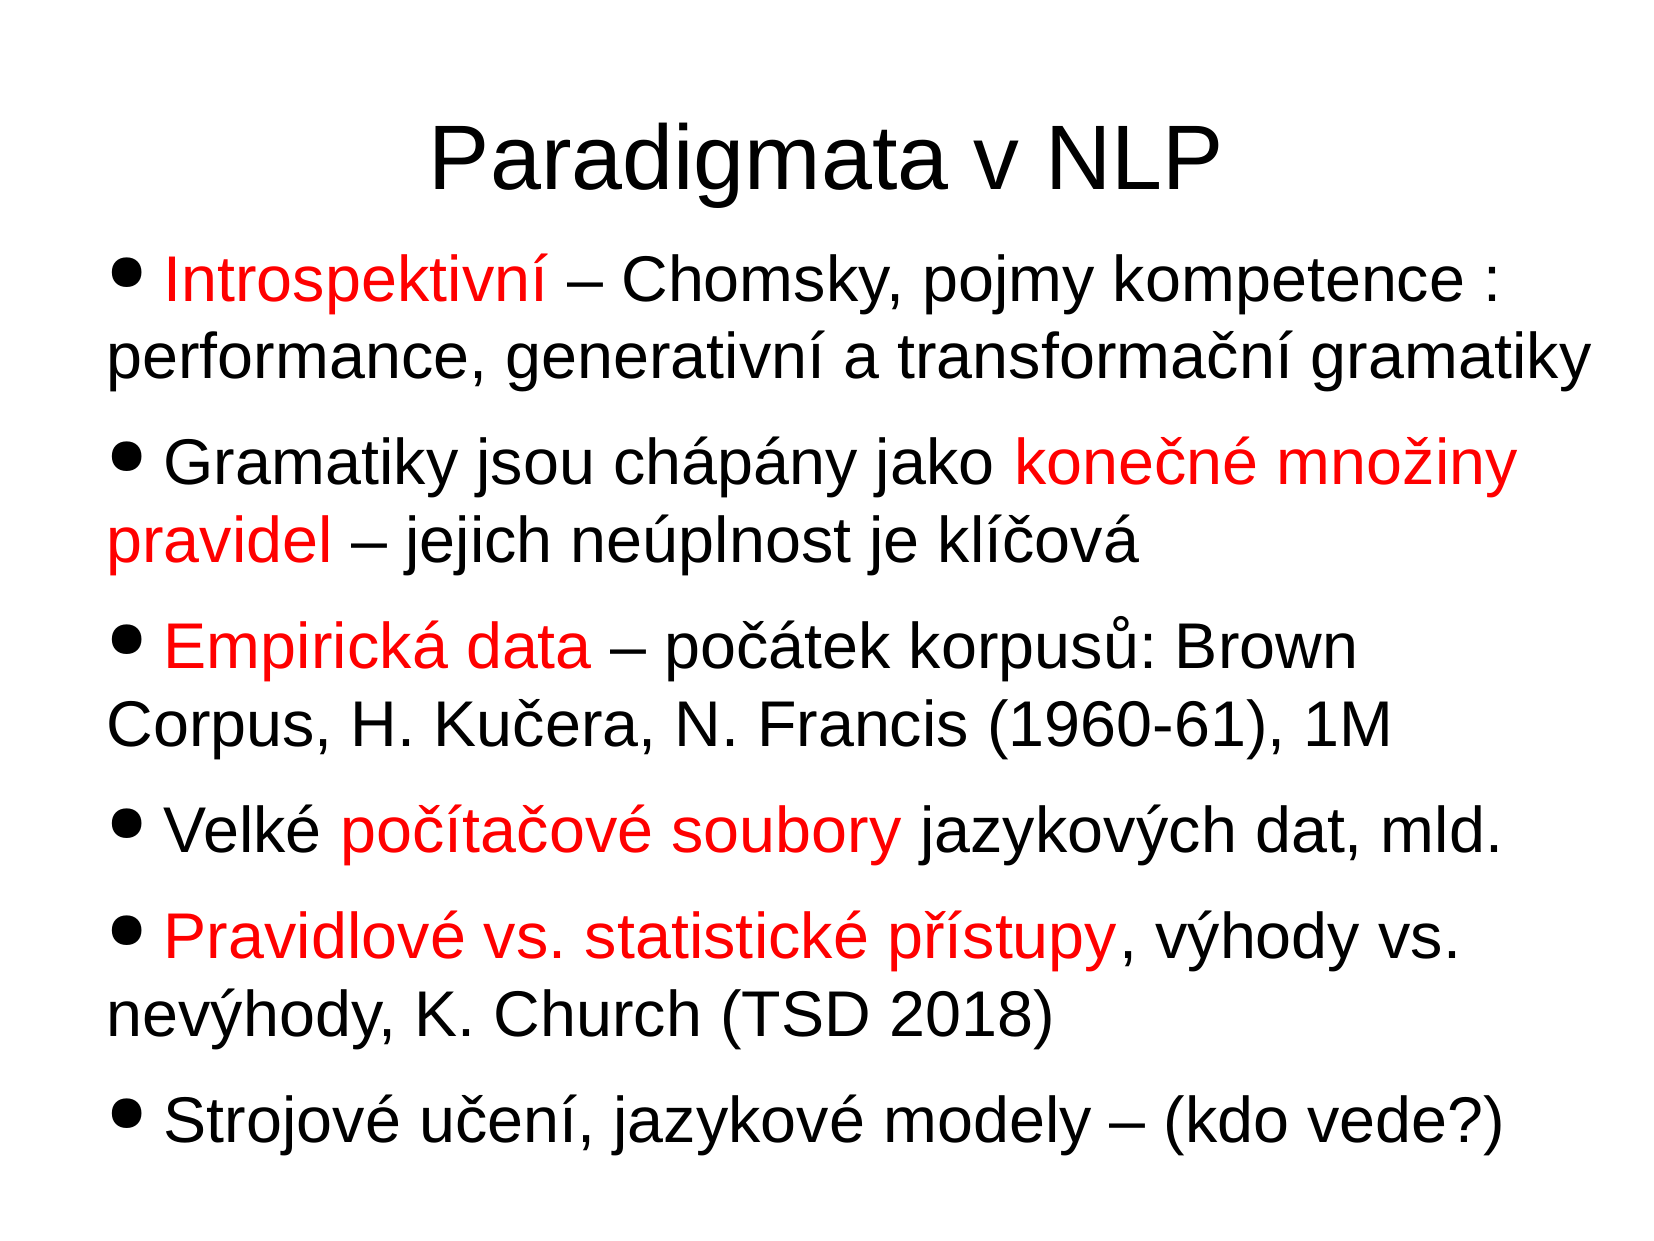

# Paradigmata v NLP
 Introspektivní – Chomsky, pojmy kompetence : performance, generativní a transformační gramatiky
 Gramatiky jsou chápány jako konečné množiny pravidel – jejich neúplnost je klíčová
 Empirická data – počátek korpusů: Brown Corpus, H. Kučera, N. Francis (1960-61), 1M
 Velké počítačové soubory jazykových dat, mld.
 Pravidlové vs. statistické přístupy, výhody vs. nevýhody, K. Church (TSD 2018)
 Strojové učení, jazykové modely – (kdo vede?)